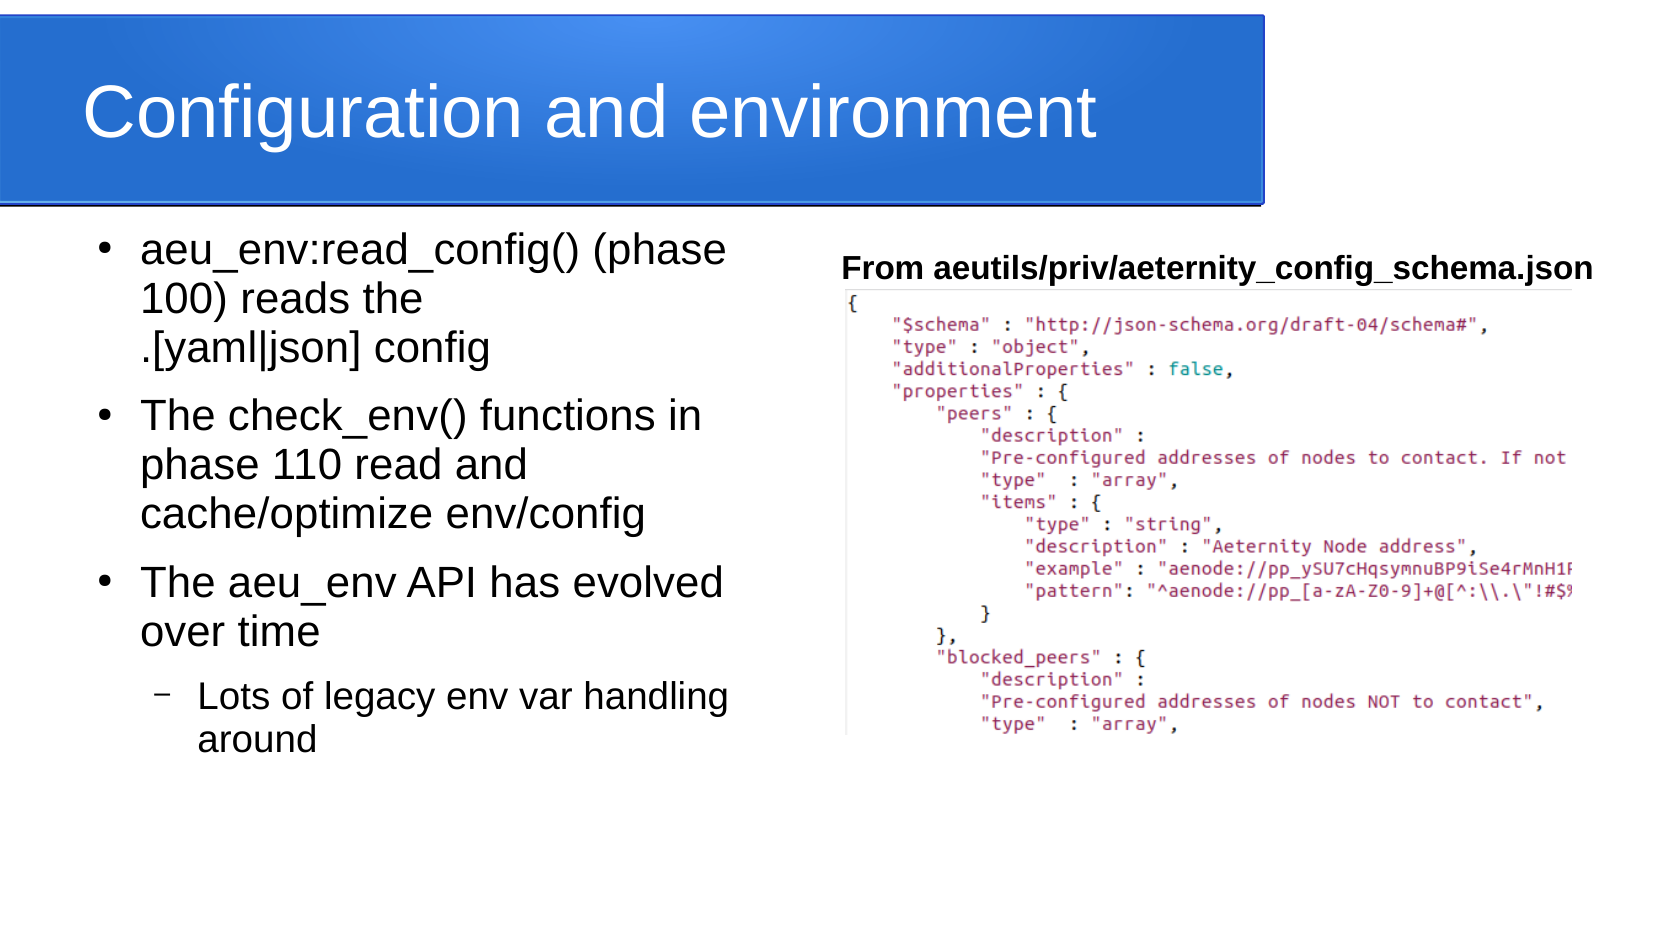

# Configuration and environment
aeu_env:read_config() (phase 100) reads the
.[yaml|json] config
The check_env() functions in phase 110 read and cache/optimize env/config
The aeu_env API has evolved over time
Lots of legacy env var handling around
From aeutils/priv/aeternity_config_schema.json